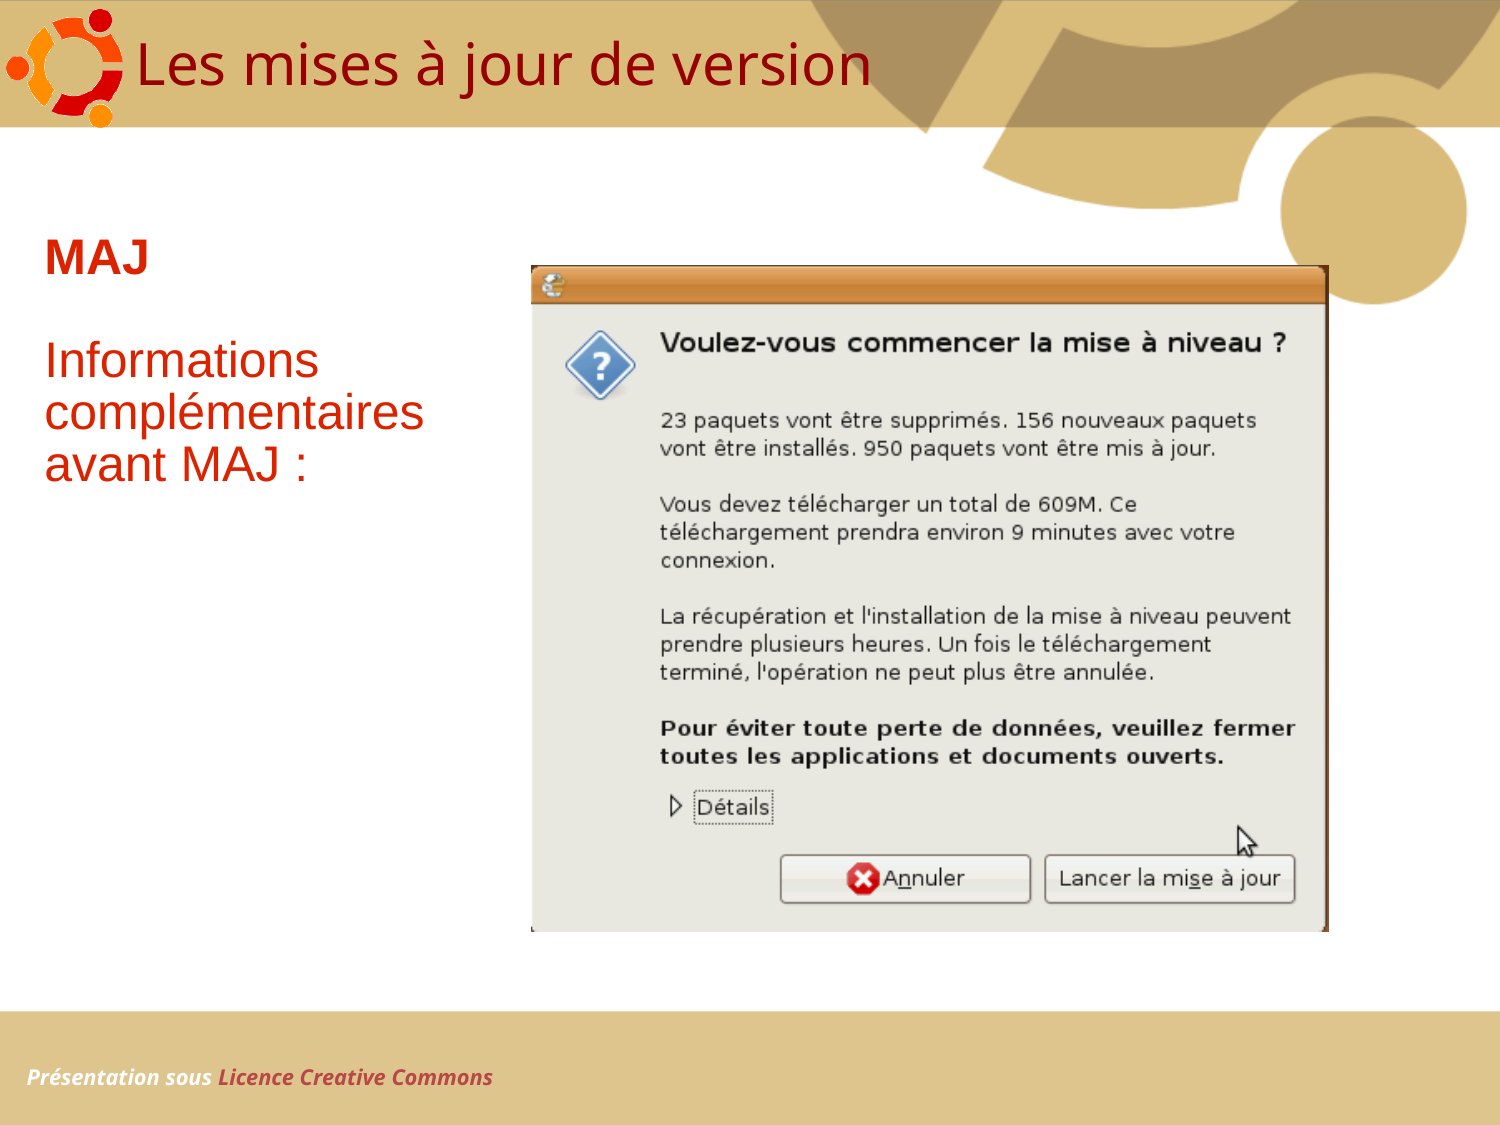

# Les mises à jour de version
MAJ
Informations complémentaires avant MAJ :